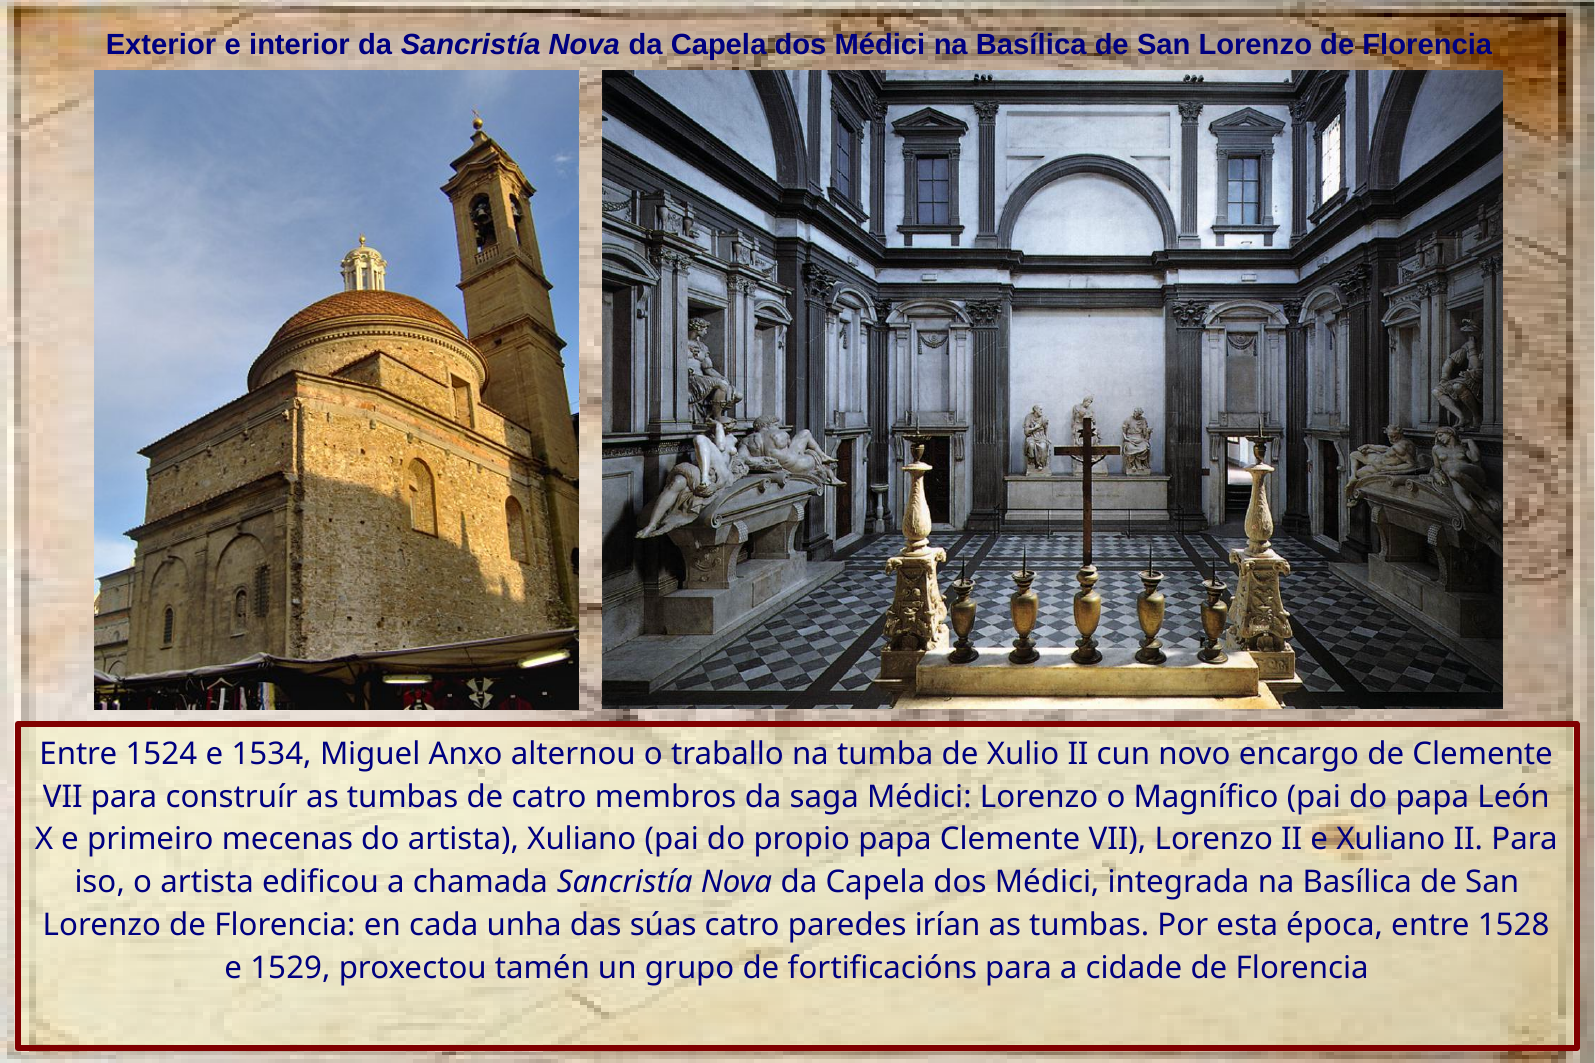

Exterior e interior da Sancristía Nova da Capela dos Médici na Basílica de San Lorenzo de Florencia
Entre 1524 e 1534, Miguel Anxo alternou o traballo na tumba de Xulio II cun novo encargo de Clemente VII para construír as tumbas de catro membros da saga Médici: Lorenzo o Magnífico (pai do papa León X e primeiro mecenas do artista), Xuliano (pai do propio papa Clemente VII), Lorenzo II e Xuliano II. Para iso, o artista edificou a chamada Sancristía Nova da Capela dos Médici, integrada na Basílica de San Lorenzo de Florencia: en cada unha das súas catro paredes irían as tumbas. Por esta época, entre 1528 e 1529, proxectou tamén un grupo de fortificacións para a cidade de Florencia